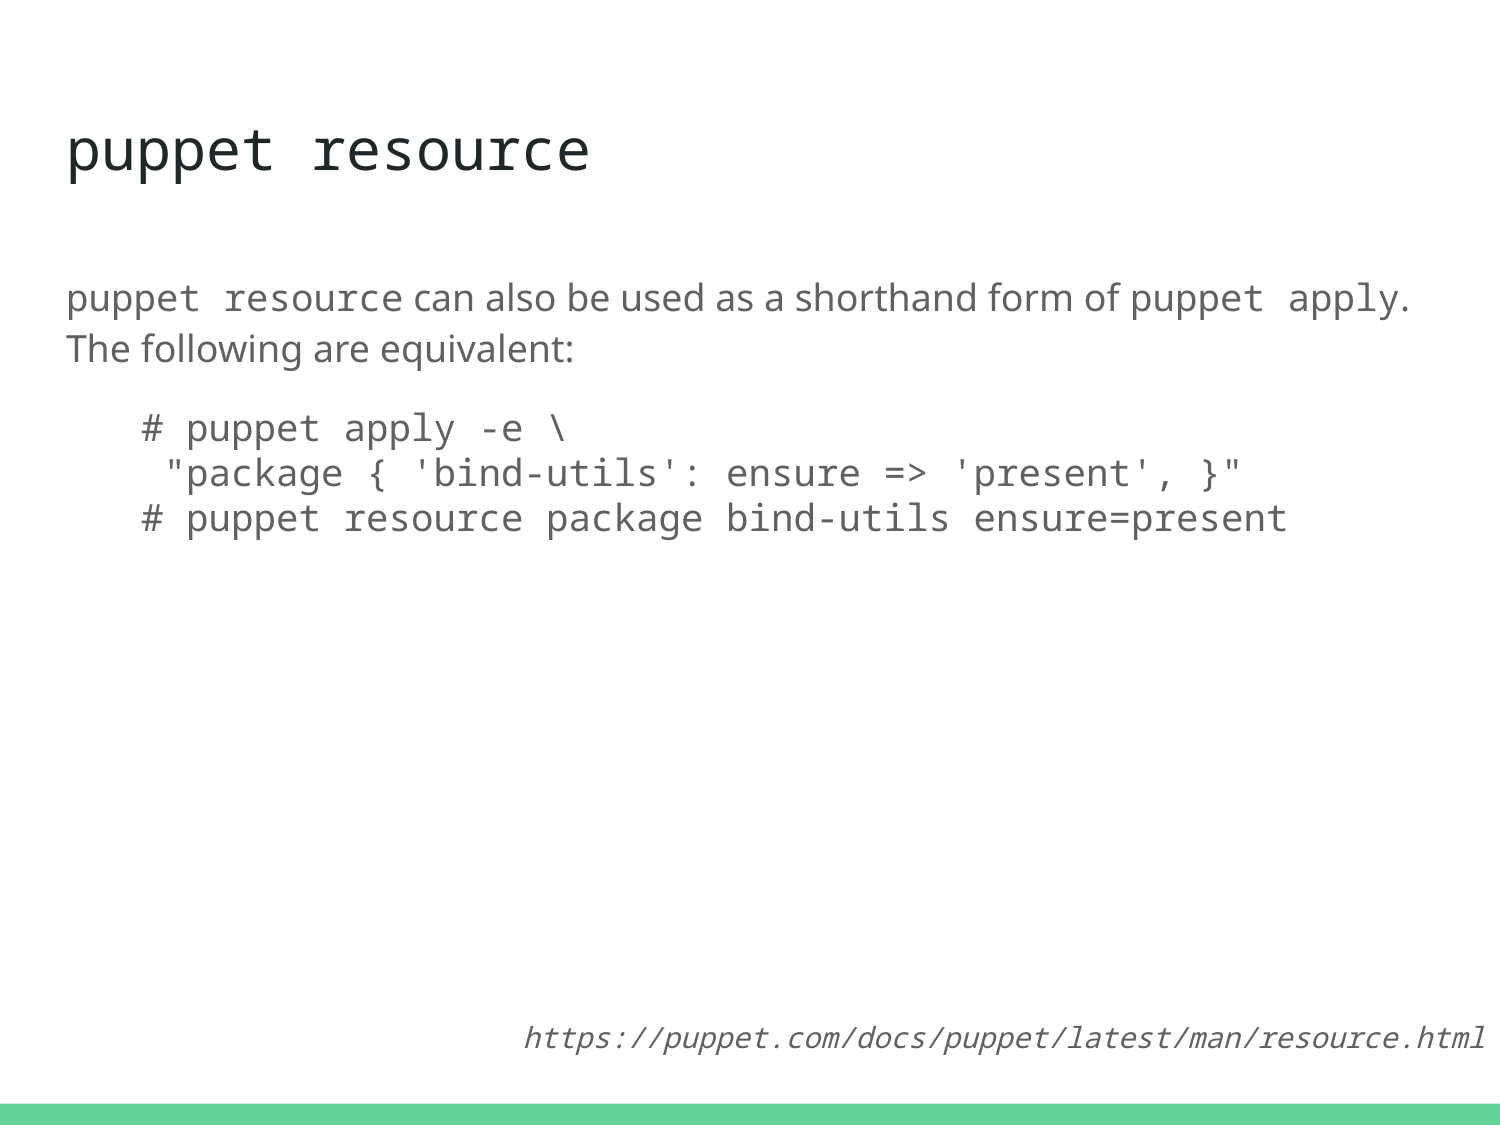

# puppet resource
puppet resource can also be used as a shorthand form of puppet apply. The following are equivalent:
# puppet apply -e \
 "package { 'bind-utils': ensure => 'present', }"
# puppet resource package bind-utils ensure=present
https://puppet.com/docs/puppet/latest/man/resource.html